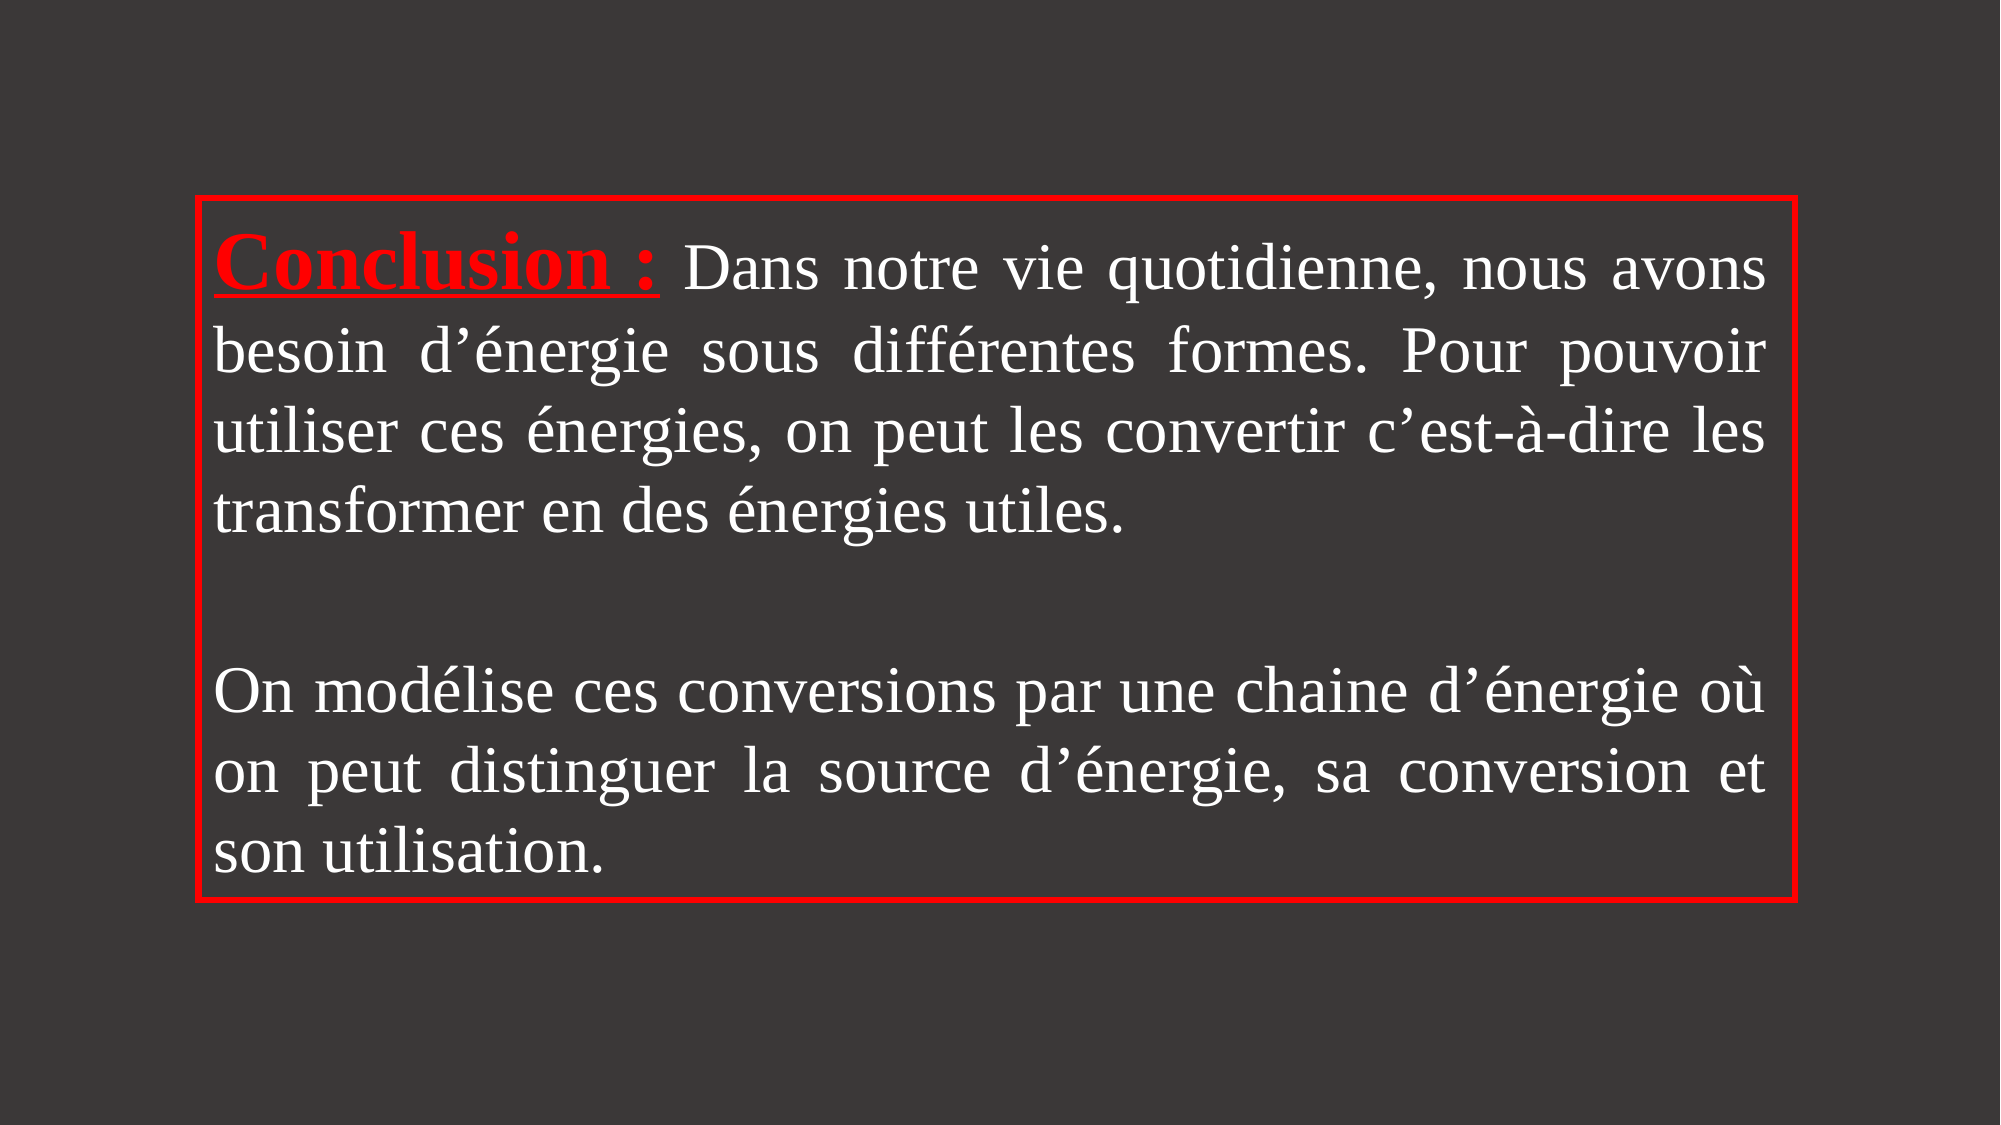

Conclusion : Dans notre vie quotidienne, nous avons besoin d’énergie sous différentes formes. Pour pouvoir utiliser ces énergies, on peut les convertir c’est-à-dire les transformer en des énergies utiles.
On modélise ces conversions par une chaine d’énergie où on peut distinguer la source d’énergie, sa conversion et son utilisation.